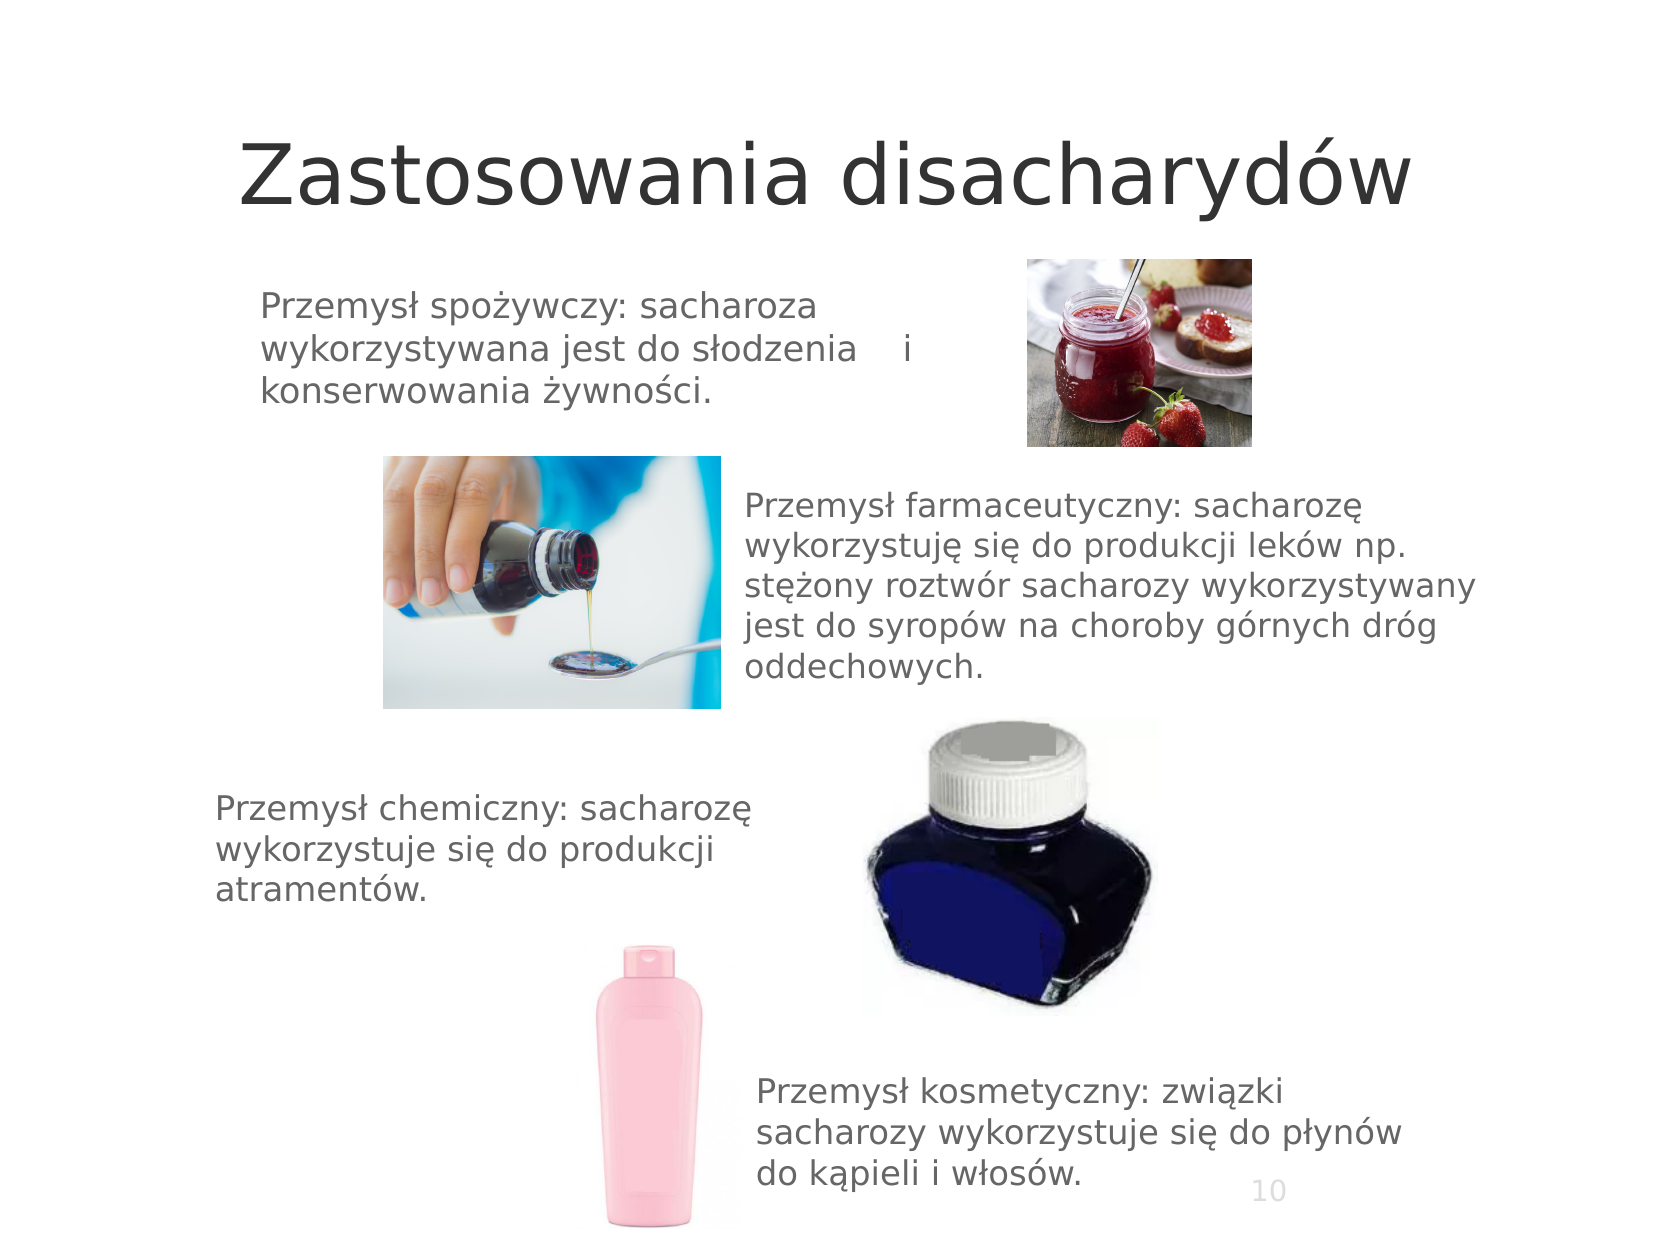

# Zastosowania disacharydów
Przemysł spożywczy: sacharoza wykorzystywana jest do słodzenia i konserwowania żywności.
Przemysł farmaceutyczny: sacharozę wykorzystuję się do produkcji leków np. stężony roztwór sacharozy wykorzystywany jest do syropów na choroby górnych dróg oddechowych.
Przemysł chemiczny: sacharozę wykorzystuje się do produkcji atramentów.
Przemysł kosmetyczny: związki sacharozy wykorzystuje się do płynów do kąpieli i włosów.